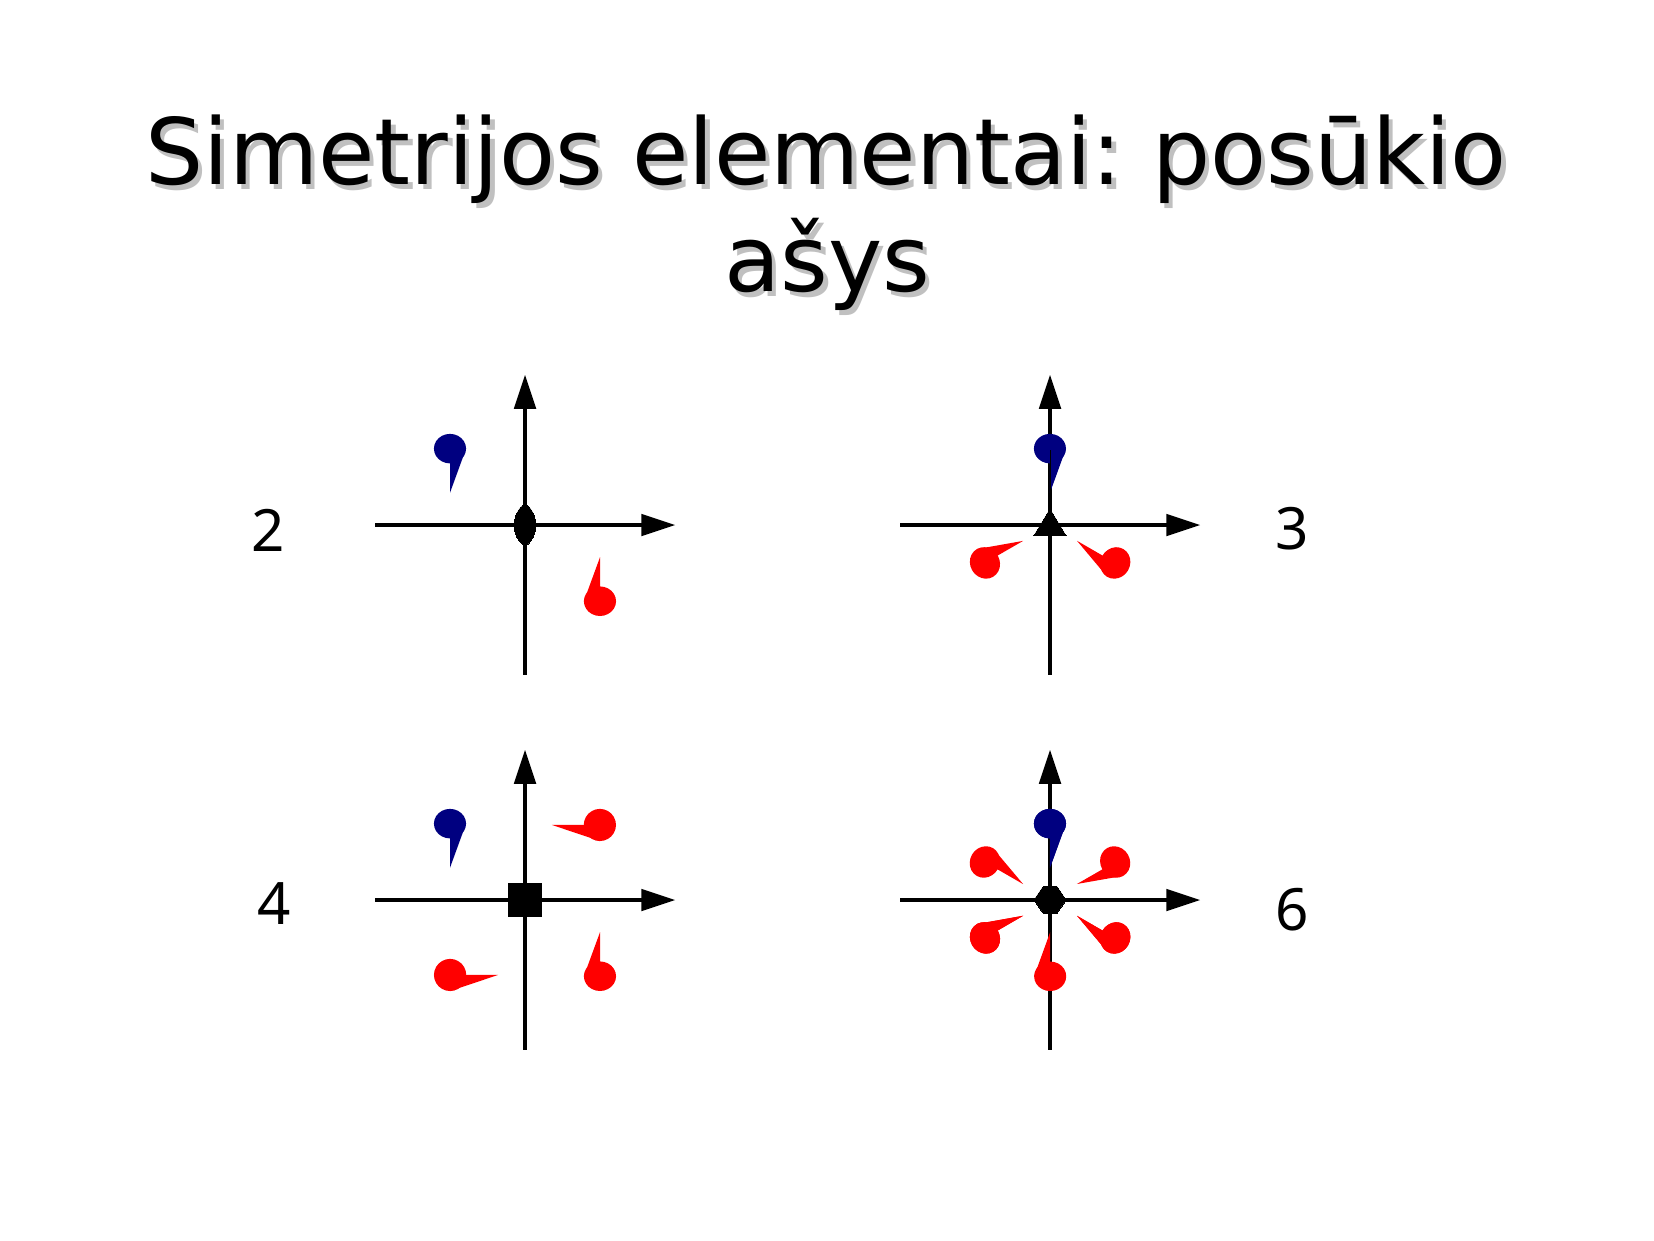

# Simetrijos elementai: posūkio ašys
3
2
4
6